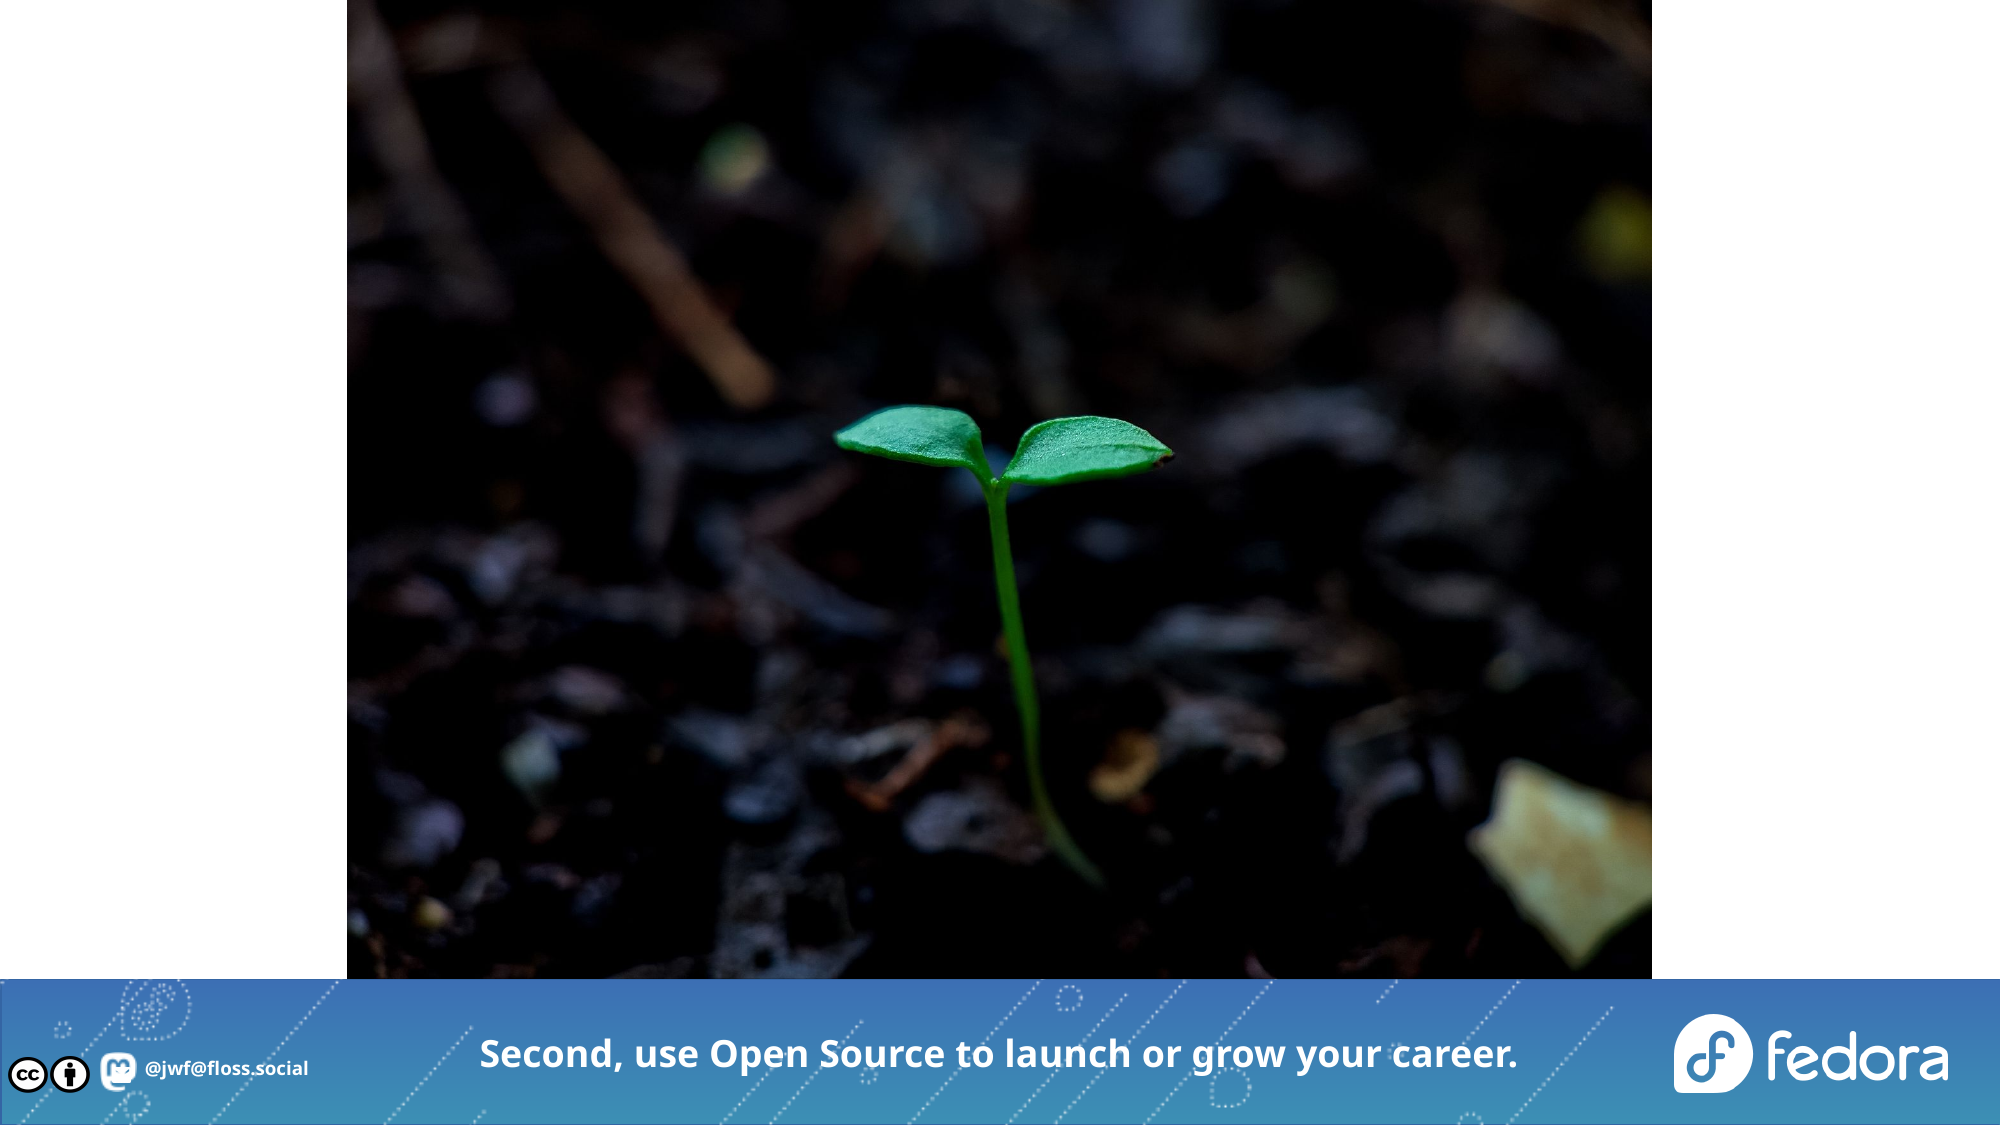

# Second, use Open Source to launch or grow your career.
@jwf@floss.social